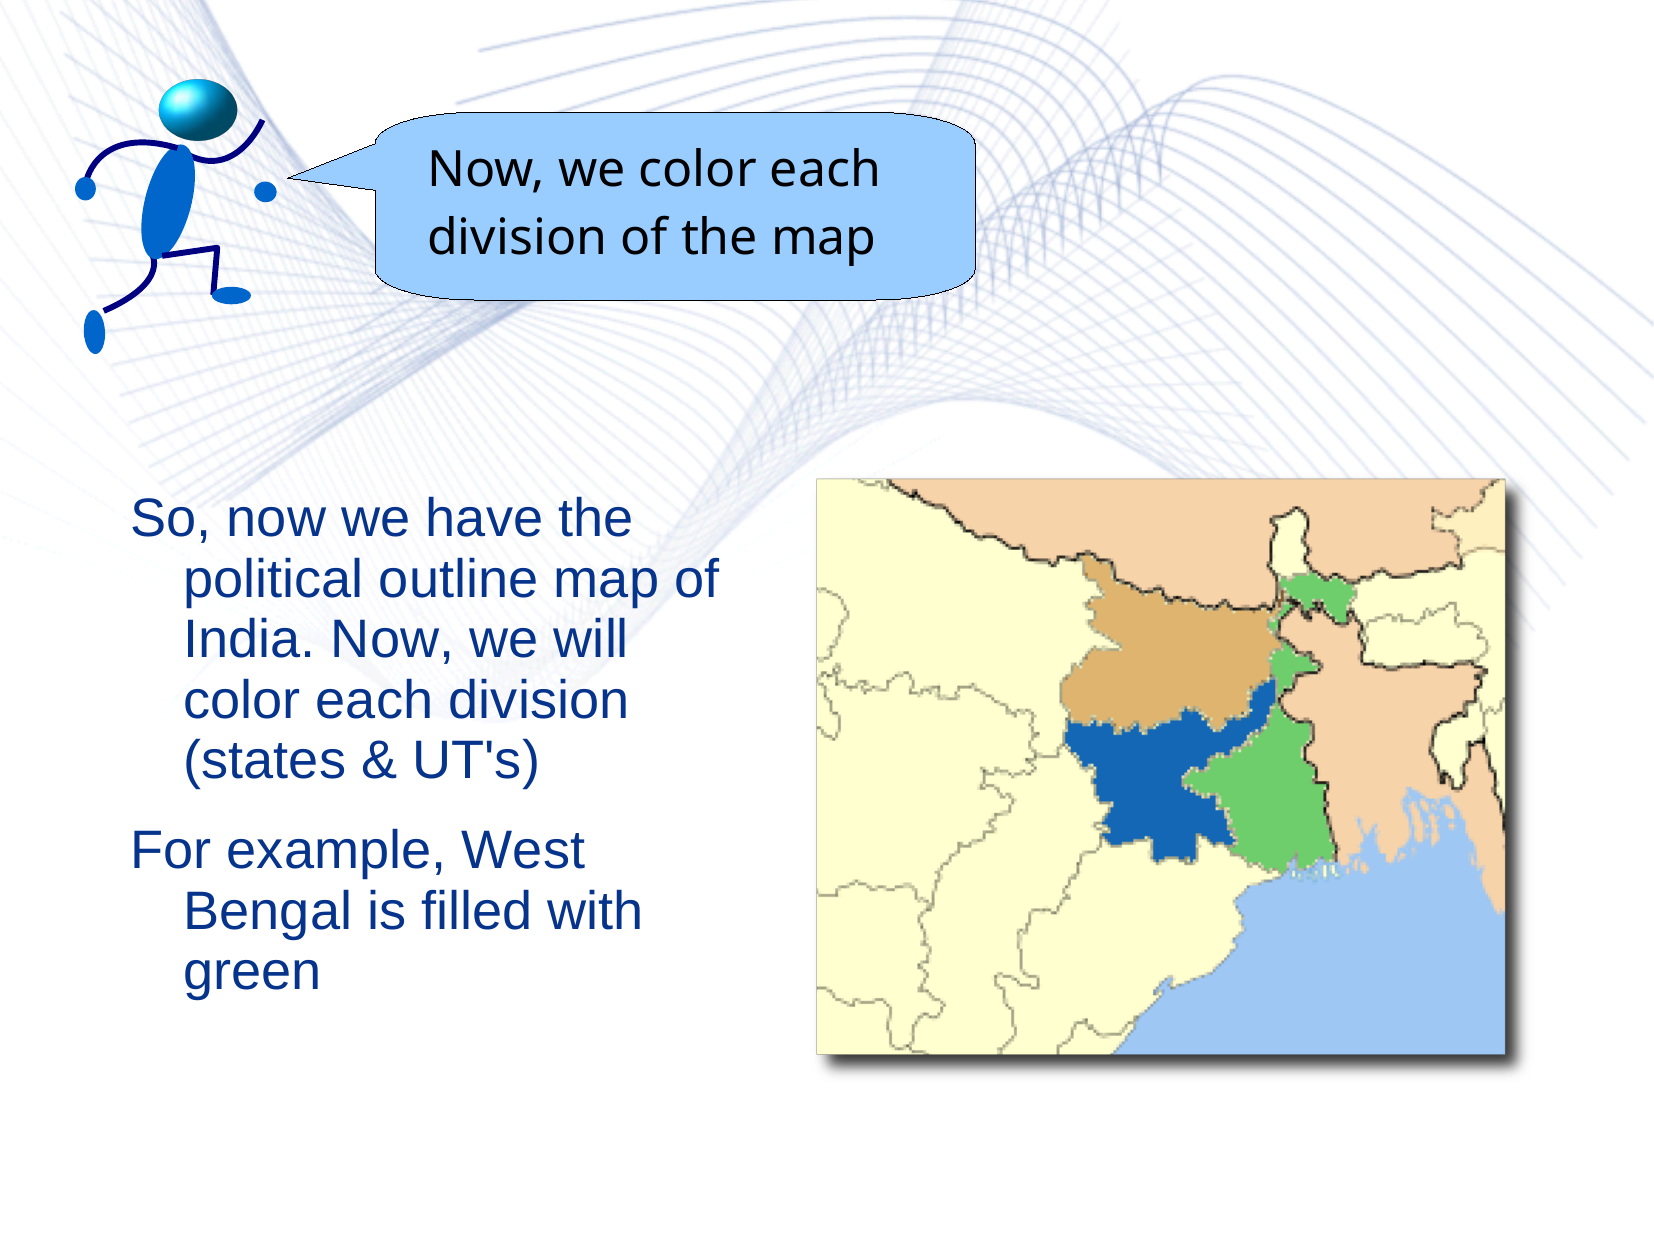

Now, we color each division of the map
# So, now we have the political outline map of India. Now, we will color each division (states & UT's)
For example, West Bengal is filled with green